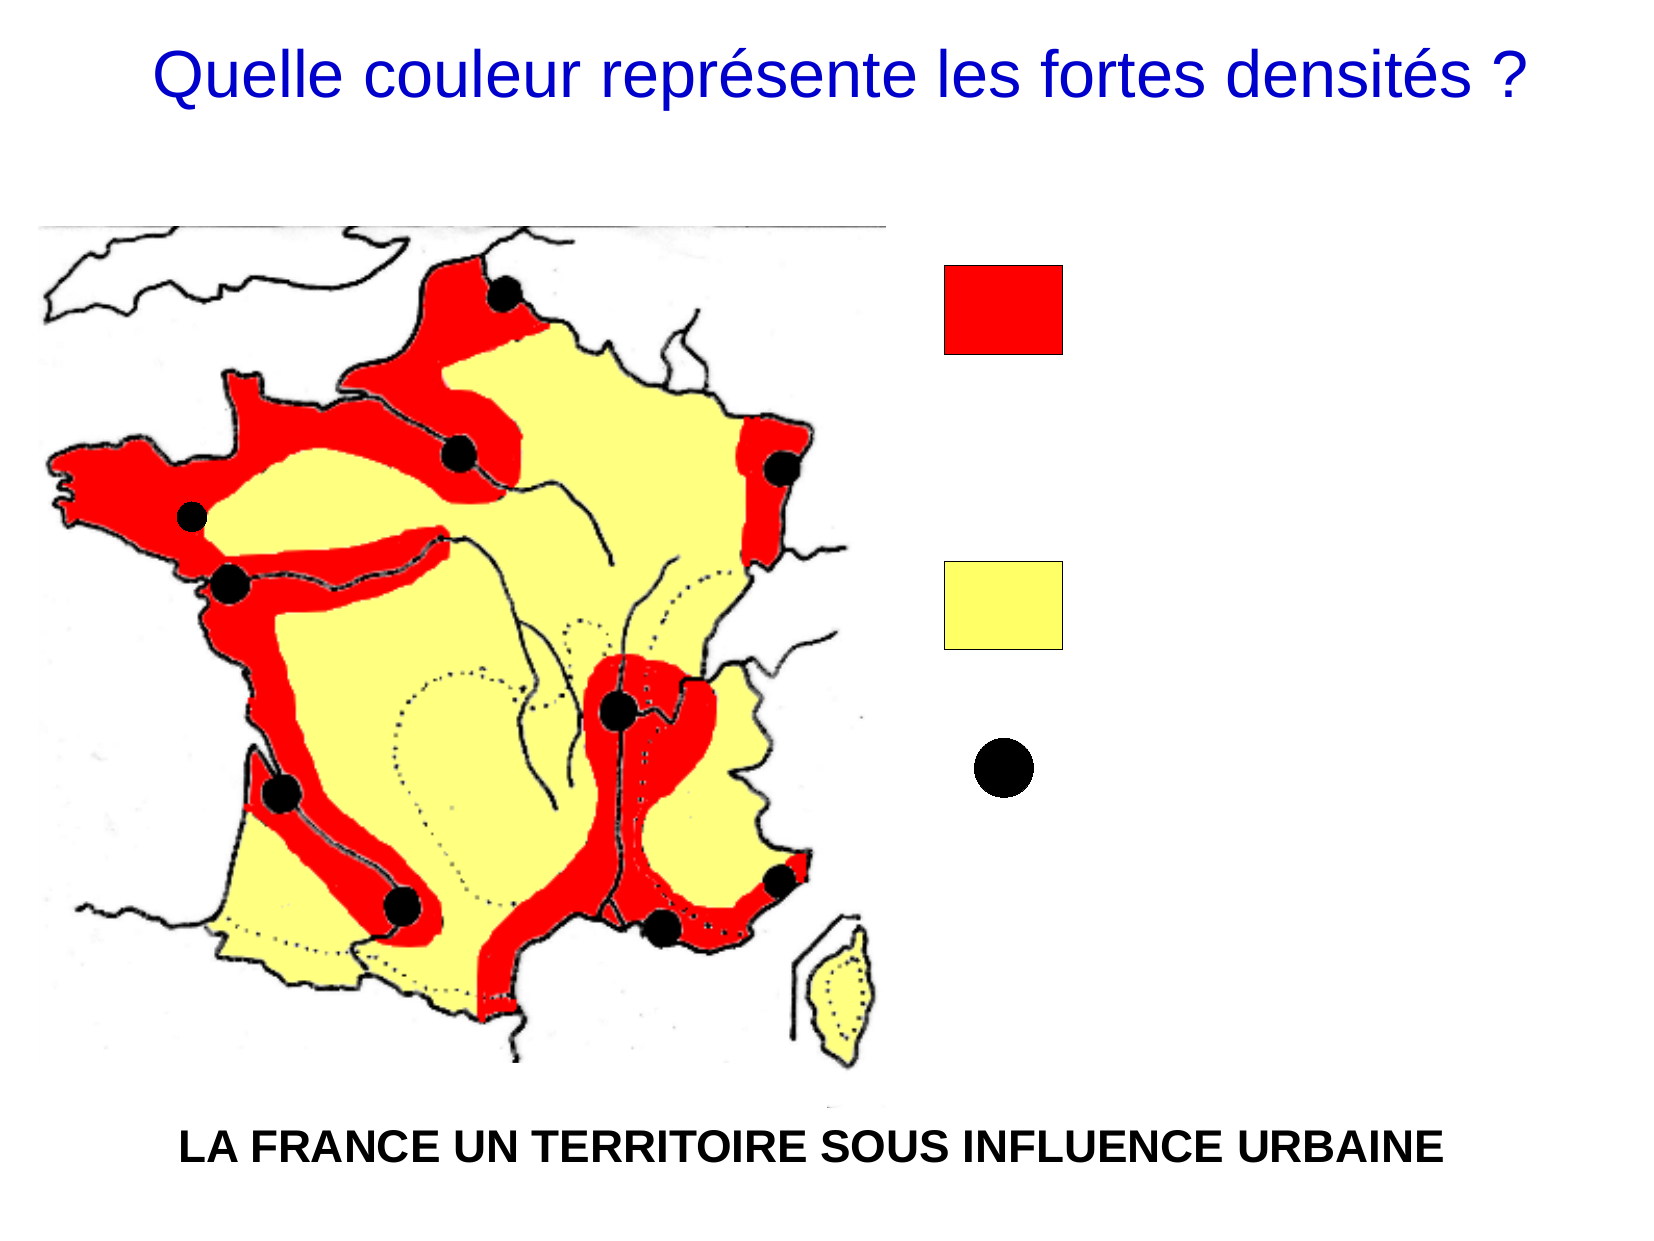

Quelle couleur représente les fortes densités ?
LA FRANCE UN TERRITOIRE SOUS INFLUENCE URBAINE